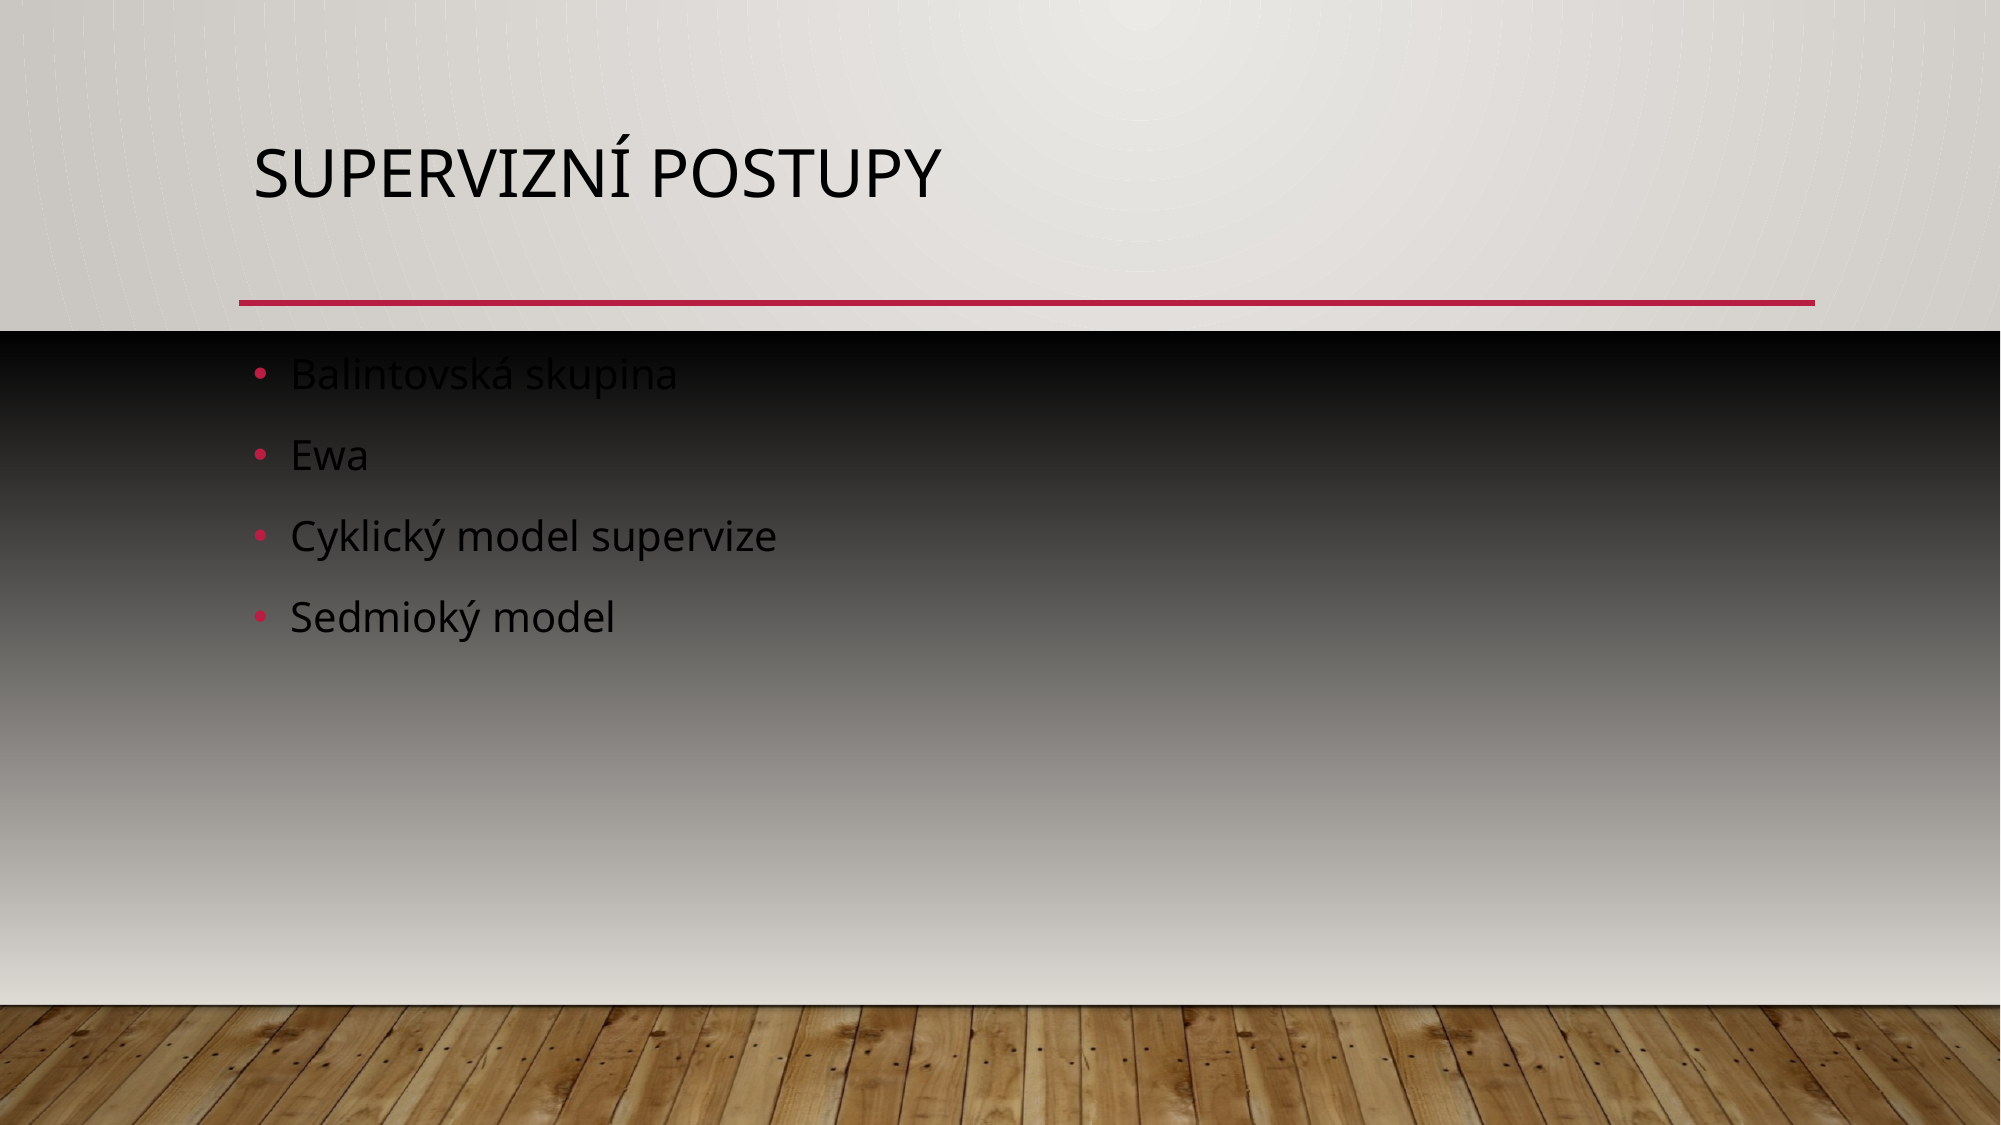

# Supervizní postupy
Balintovská skupina
Ewa
Cyklický model supervize
Sedmioký model